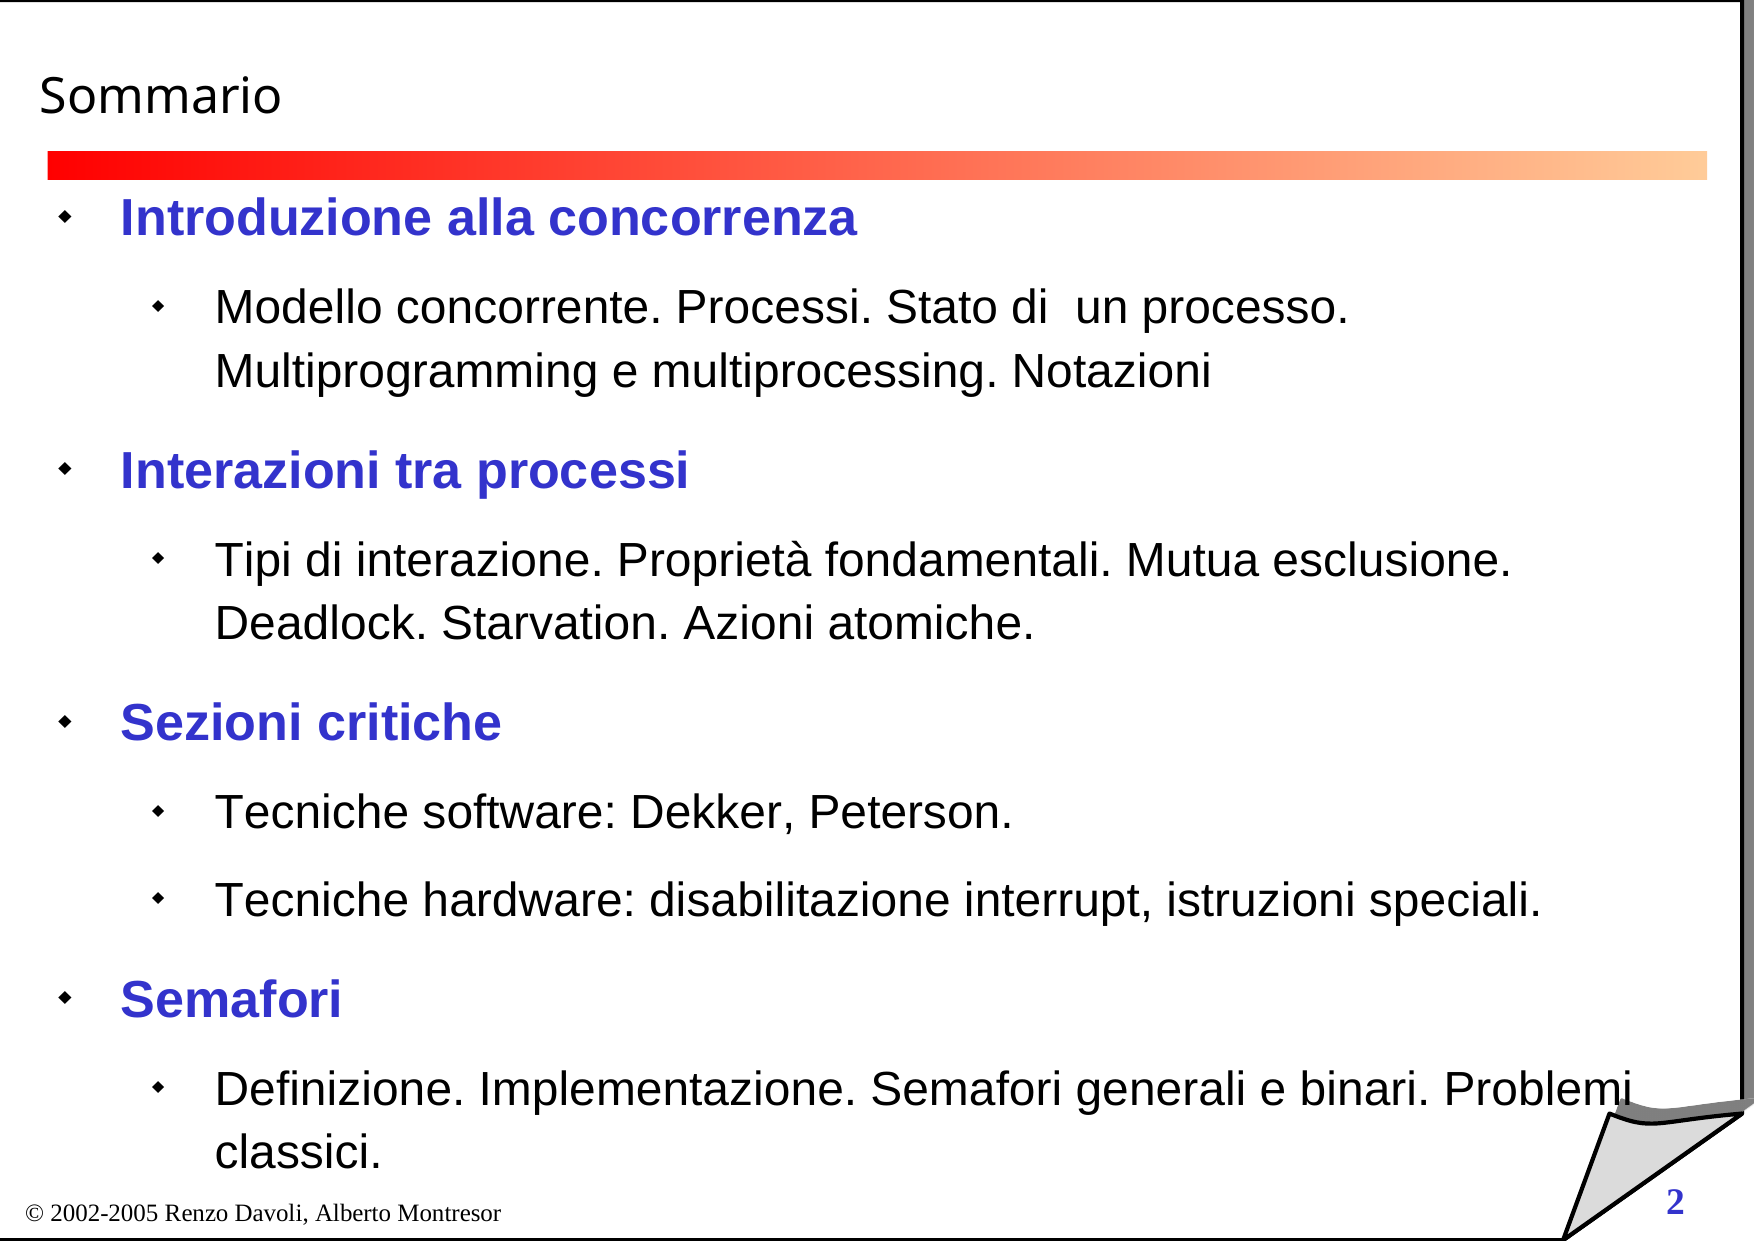

# Sommario
Introduzione alla concorrenza
Modello concorrente. Processi. Stato di un processo. Multiprogramming e multiprocessing. Notazioni
Interazioni tra processi
Tipi di interazione. Proprietà fondamentali. Mutua esclusione. Deadlock. Starvation. Azioni atomiche.
Sezioni critiche
Tecniche software: Dekker, Peterson.
Tecniche hardware: disabilitazione interrupt, istruzioni speciali.
Semafori
Definizione. Implementazione. Semafori generali e binari. Problemi classici.